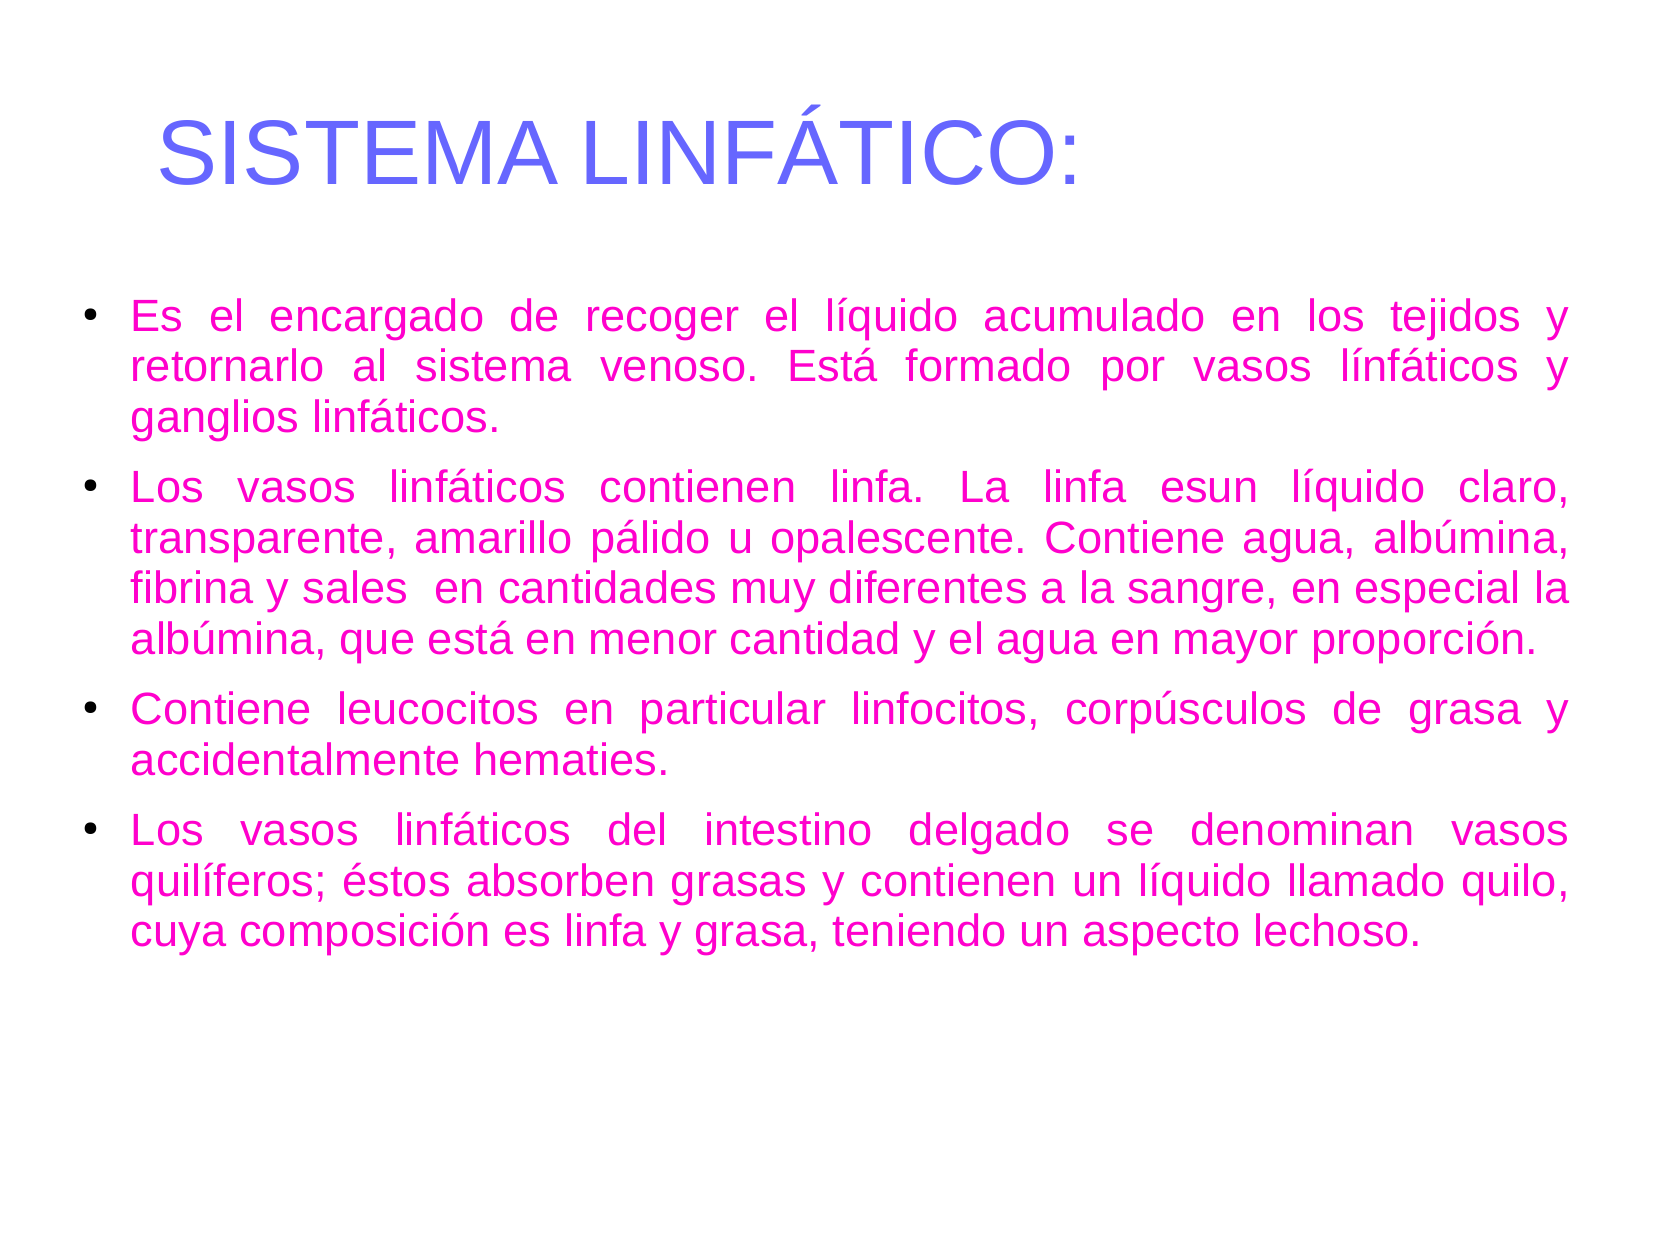

# SISTEMA LINFÁTICO:
Es el encargado de recoger el líquido acumulado en los tejidos y retornarlo al sistema venoso. Está formado por vasos línfáticos y ganglios linfáticos.
Los vasos linfáticos contienen linfa. La linfa esun líquido claro, transparente, amarillo pálido u opalescente. Contiene agua, albúmina, fibrina y sales en cantidades muy diferentes a la sangre, en especial la albúmina, que está en menor cantidad y el agua en mayor proporción.
Contiene leucocitos en particular linfocitos, corpúsculos de grasa y accidentalmente hematies.
Los vasos linfáticos del intestino delgado se denominan vasos quilíferos; éstos absorben grasas y contienen un líquido llamado quilo, cuya composición es linfa y grasa, teniendo un aspecto lechoso.